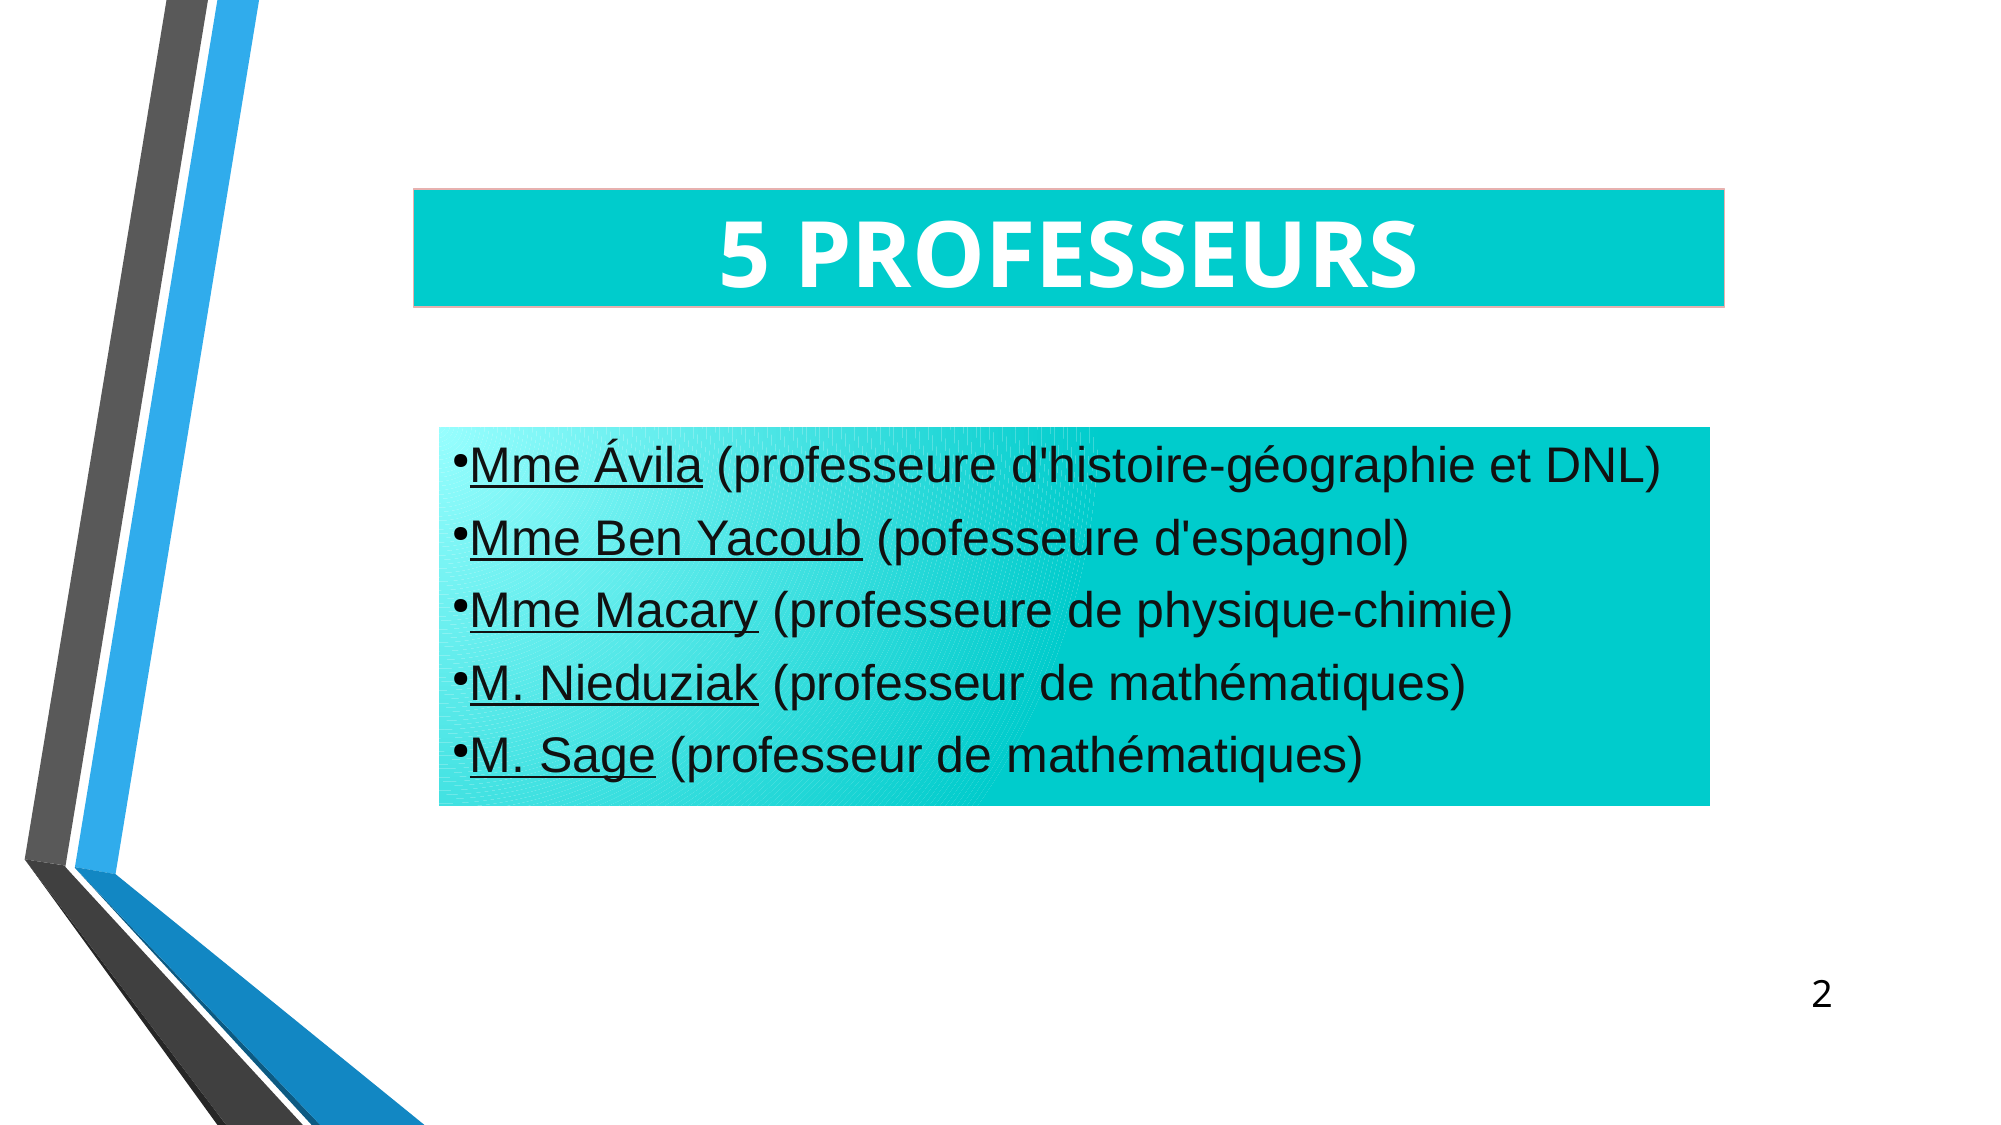

# 5 PROFESSEURS ACCOMPAGNATEURS.
Mme Ávila (professeure d'histoire-géographie et DNL)
Mme Ben Yacoub (pofesseure d'espagnol)
Mme Macary (professeure de physique-chimie)
M. Nieduziak (professeur de mathématiques)
M. Sage (professeur de mathématiques)